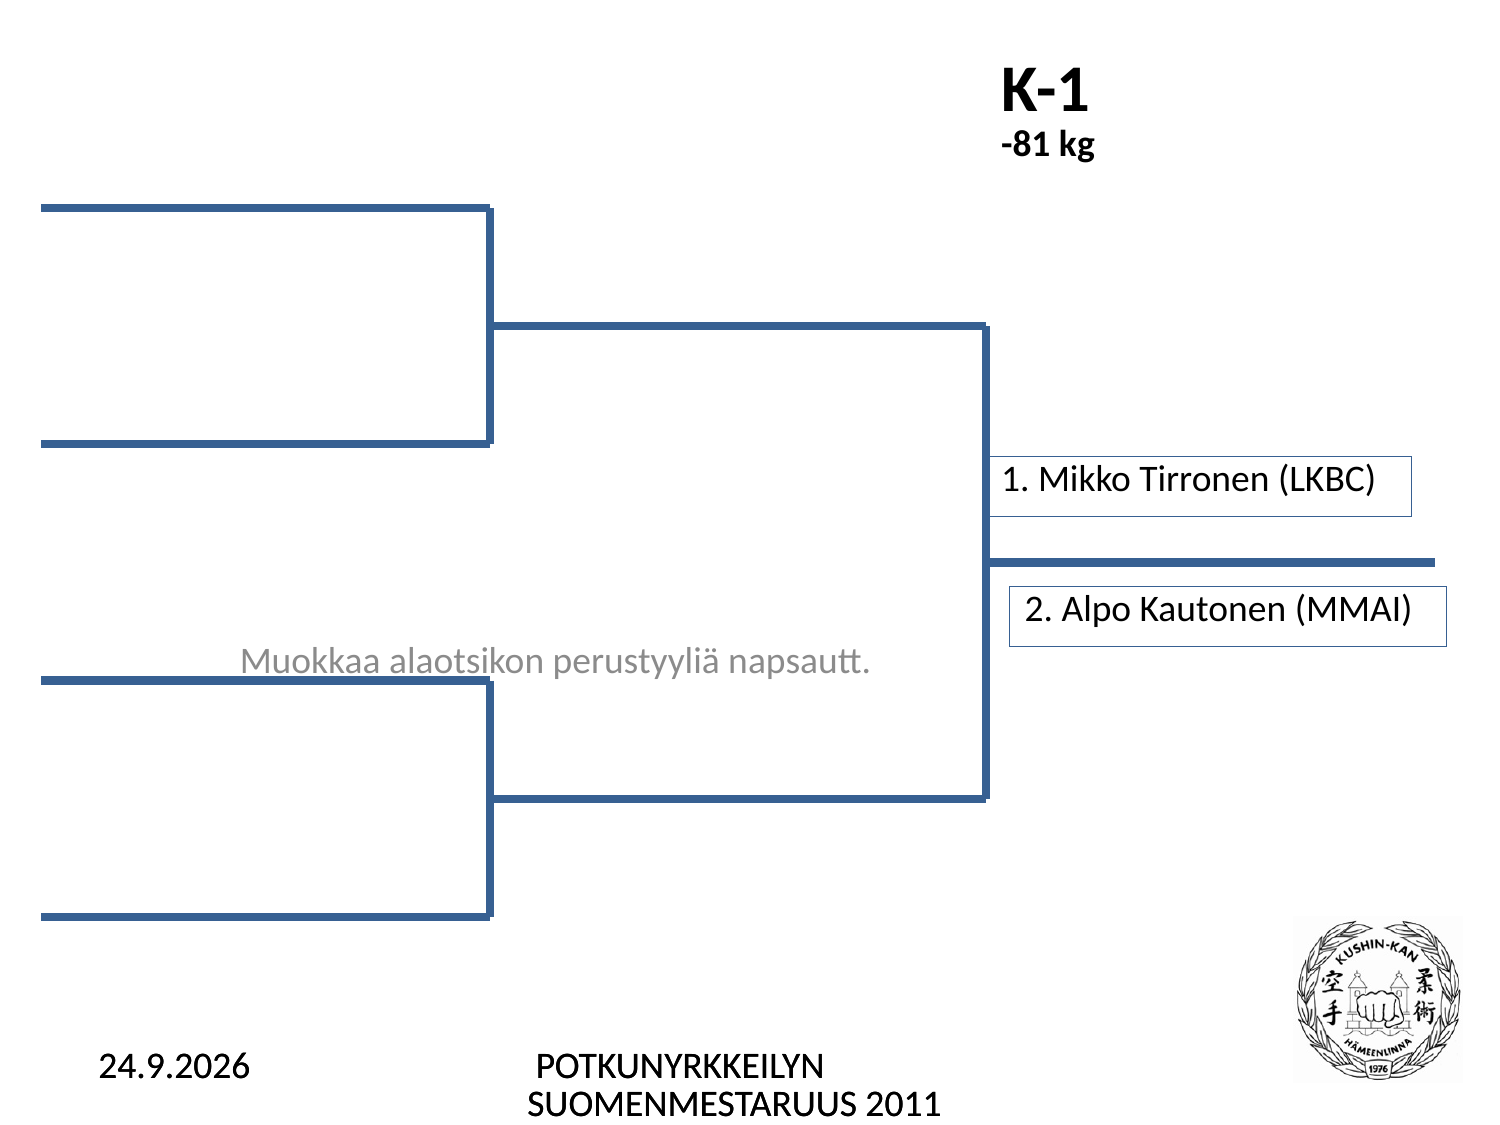

K-1
-81 kg
1. Mikko Tirronen (LKBC)
2. Alpo Kautonen (MMAI)
<footer>POTKUNYRKKEILYN SUOMENMESTARUUS 2011